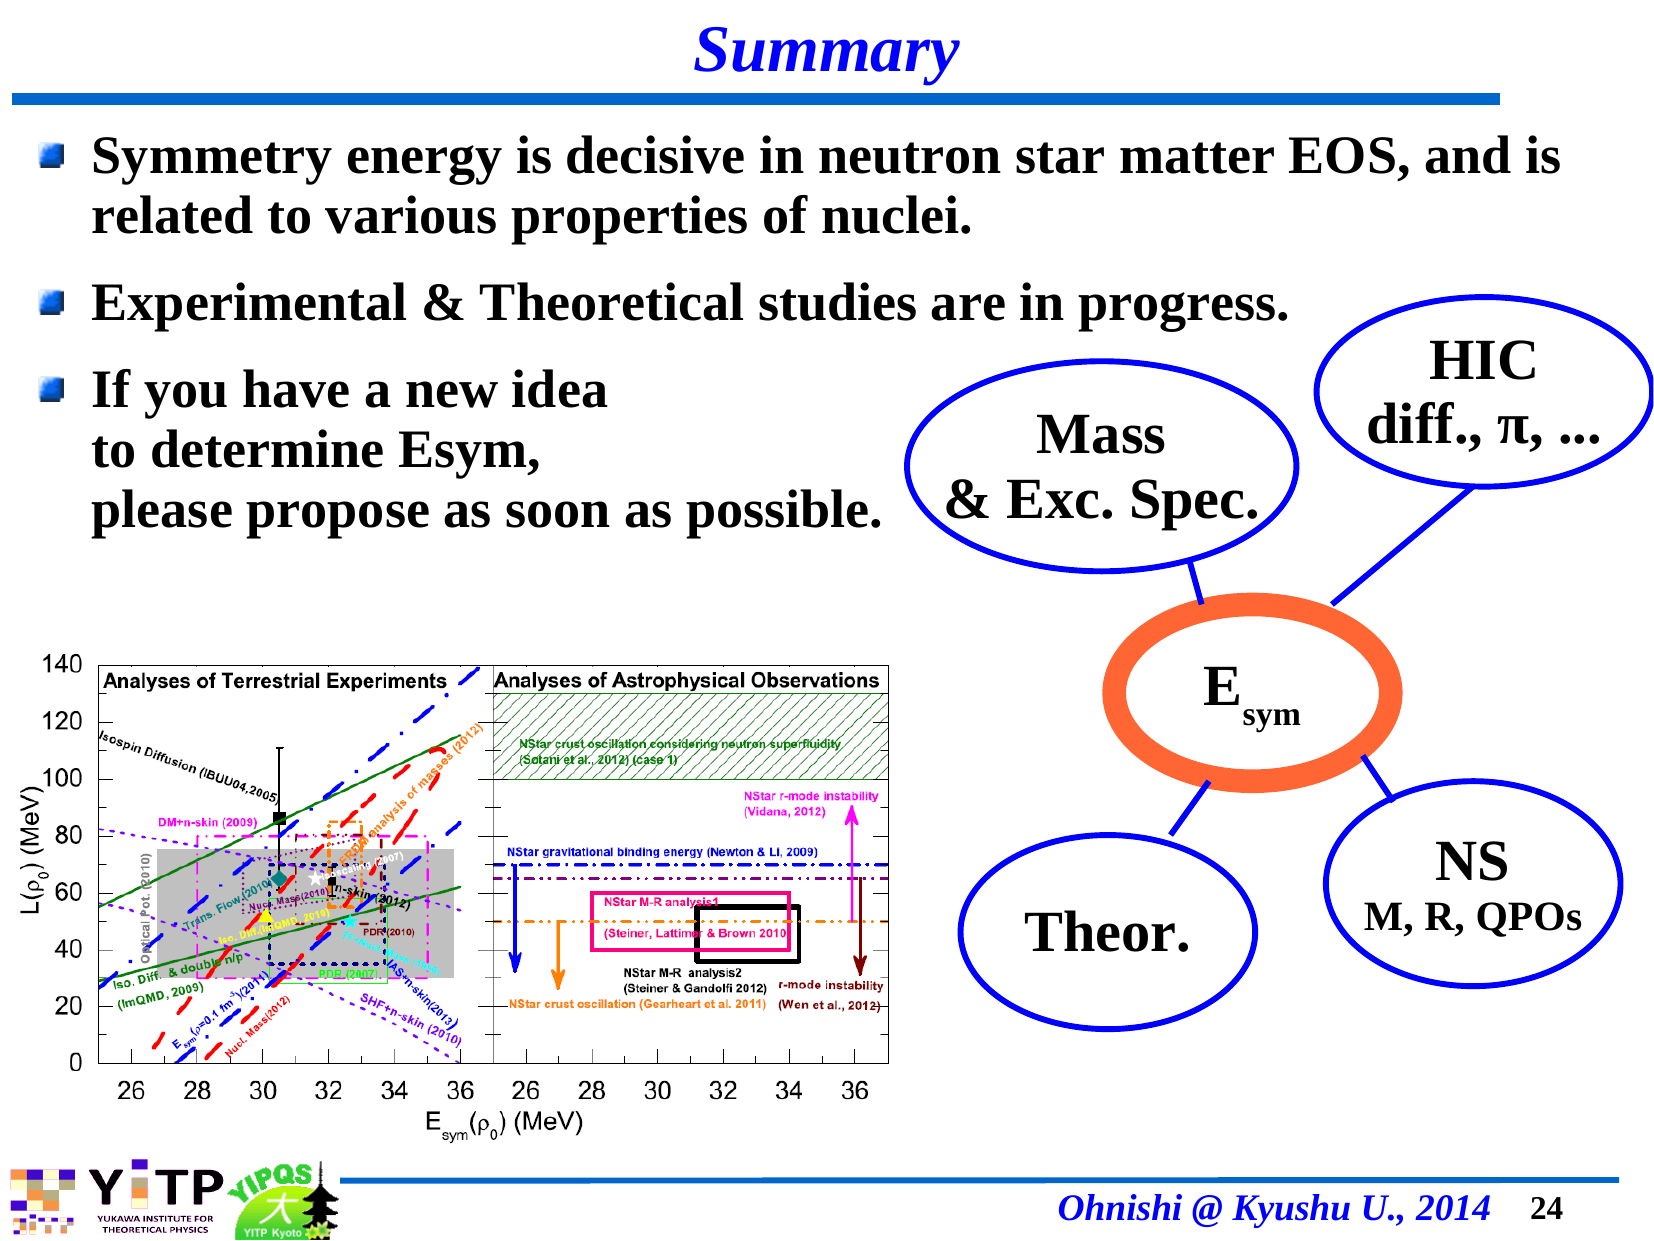

# Summary
Symmetry energy is decisive in neutron star matter EOS, and is related to various properties of nuclei.
Experimental & Theoretical studies are in progress.
If you have a new idea
to determine Esym,
please propose as soon as possible.
HIC
diff., π, ...
Mass
& Exc. Spec.
NS
M, R, QPOs
Theor.
Esym